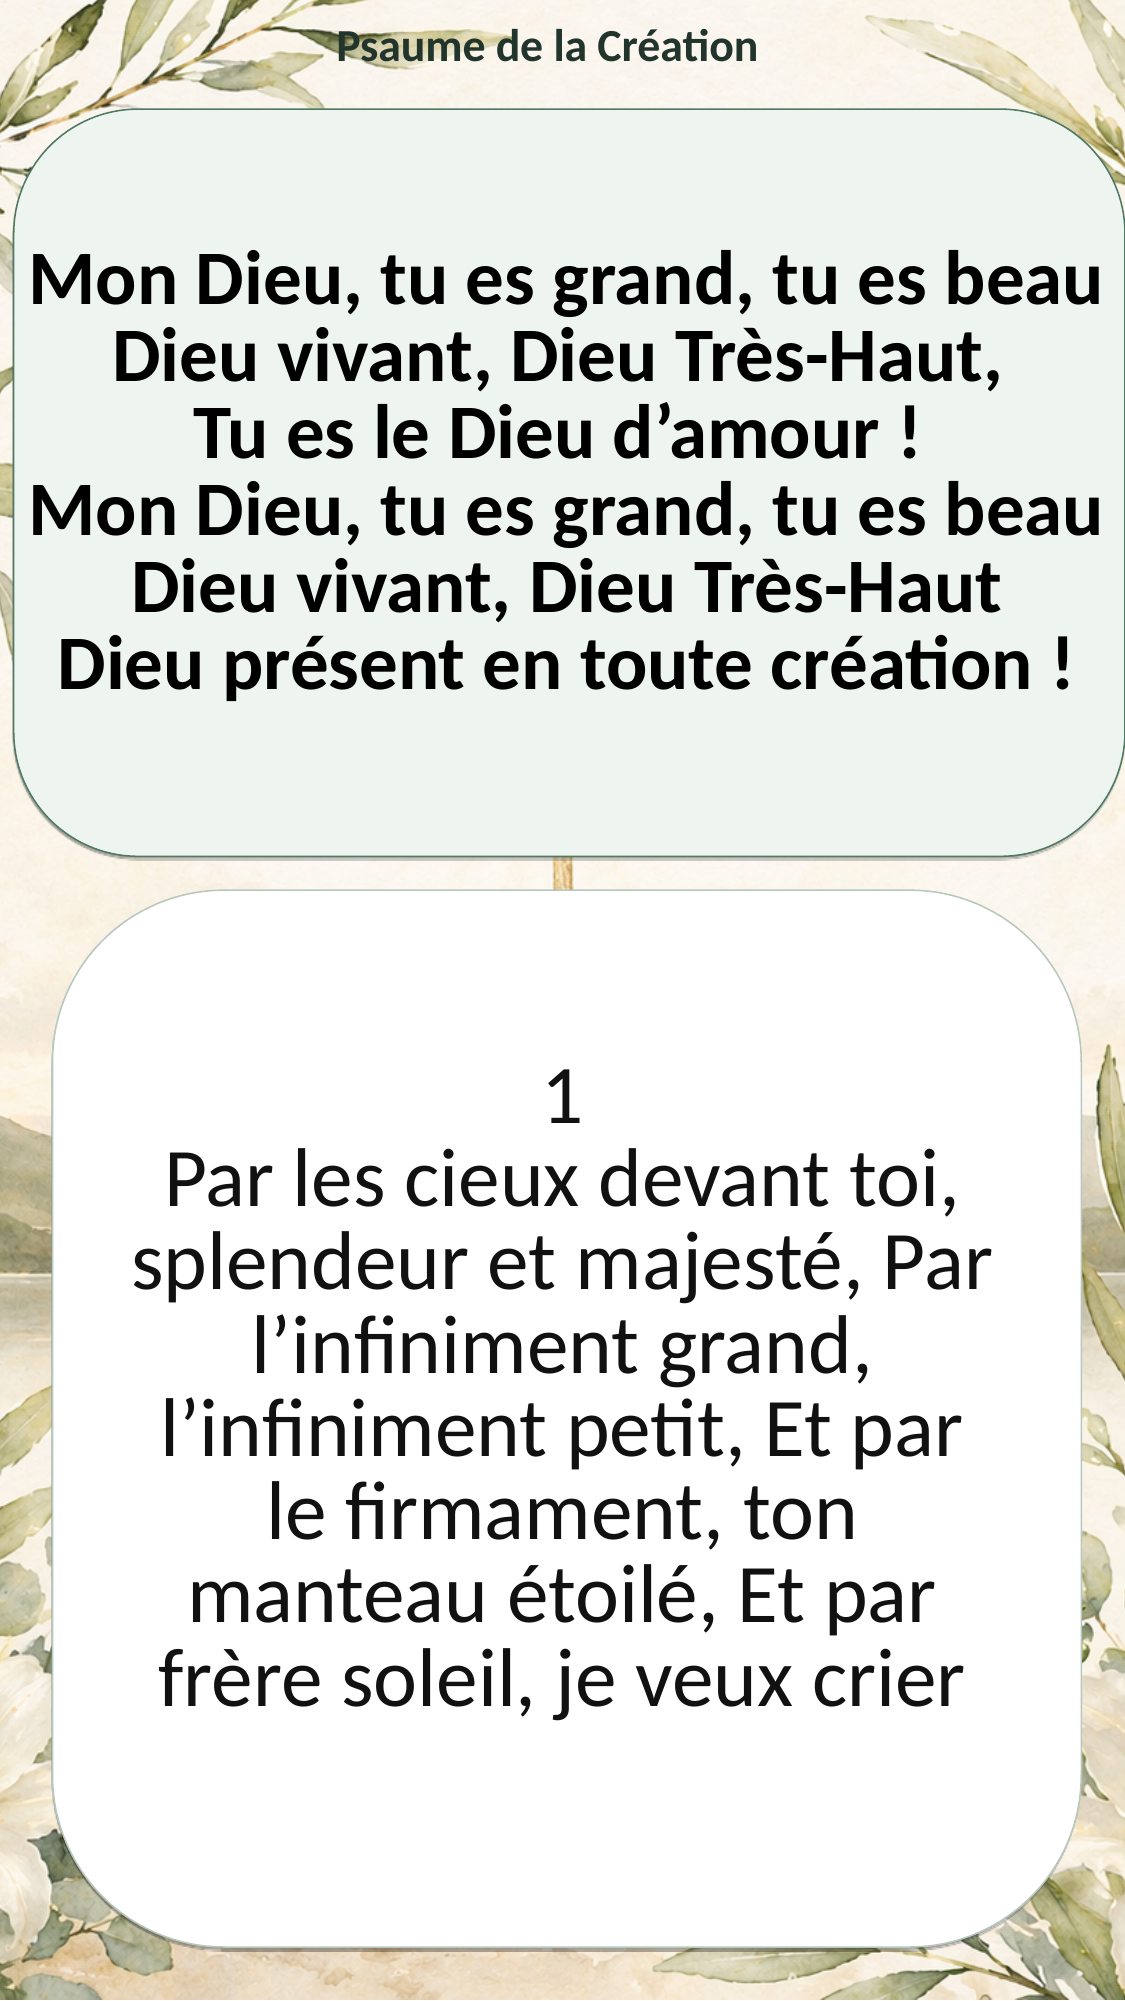

Psaume de la Création
Mon Dieu, tu es grand, tu es beau
Dieu vivant, Dieu Très-Haut,
Tu es le Dieu d’amour !
Mon Dieu, tu es grand, tu es beau Dieu vivant, Dieu Très-Haut
Dieu présent en toute création !
1
Par les cieux devant toi, splendeur et majesté, Par l’infiniment grand, l’infiniment petit, Et par le firmament, ton manteau étoilé, Et par frère soleil, je veux crier